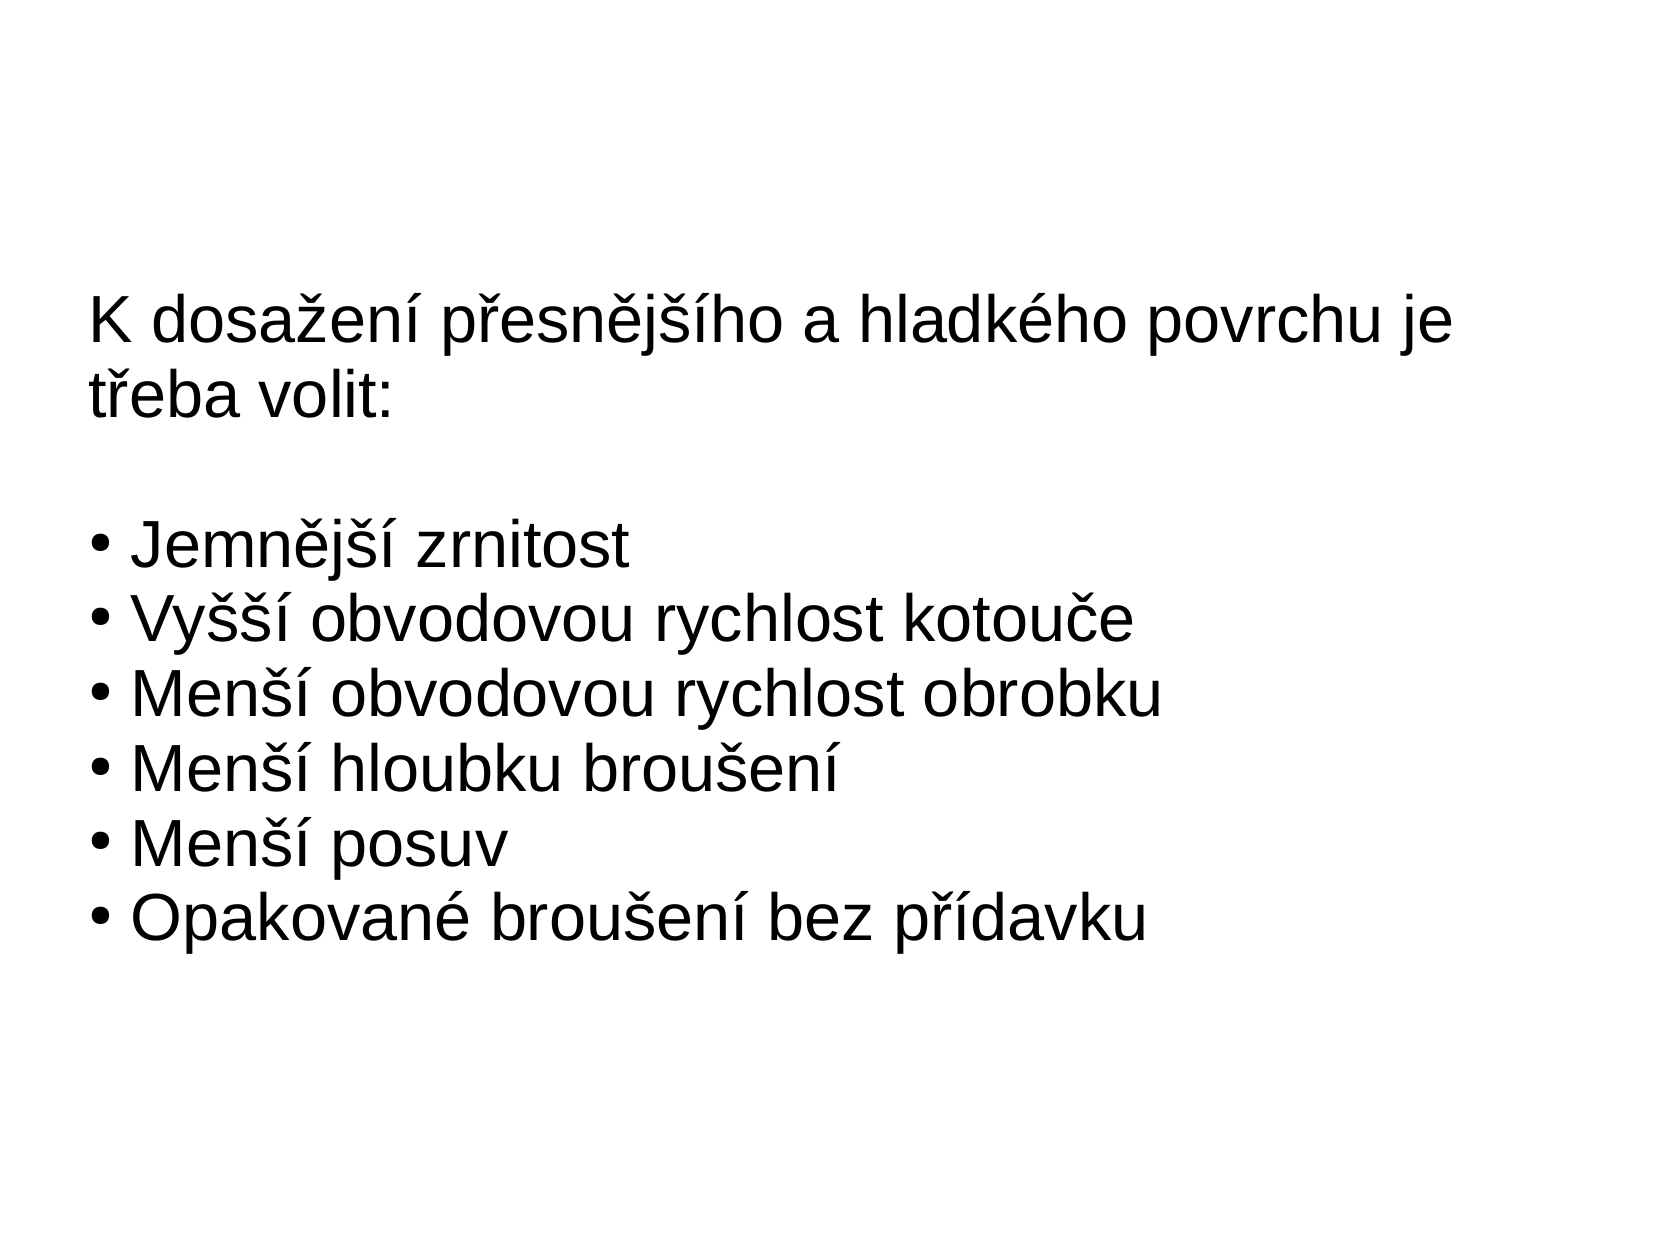

# K dosažení přesnějšího a hladkého povrchu je třeba volit:
 Jemnější zrnitost
 Vyšší obvodovou rychlost kotouče
 Menší obvodovou rychlost obrobku
 Menší hloubku broušení
 Menší posuv
 Opakované broušení bez přídavku